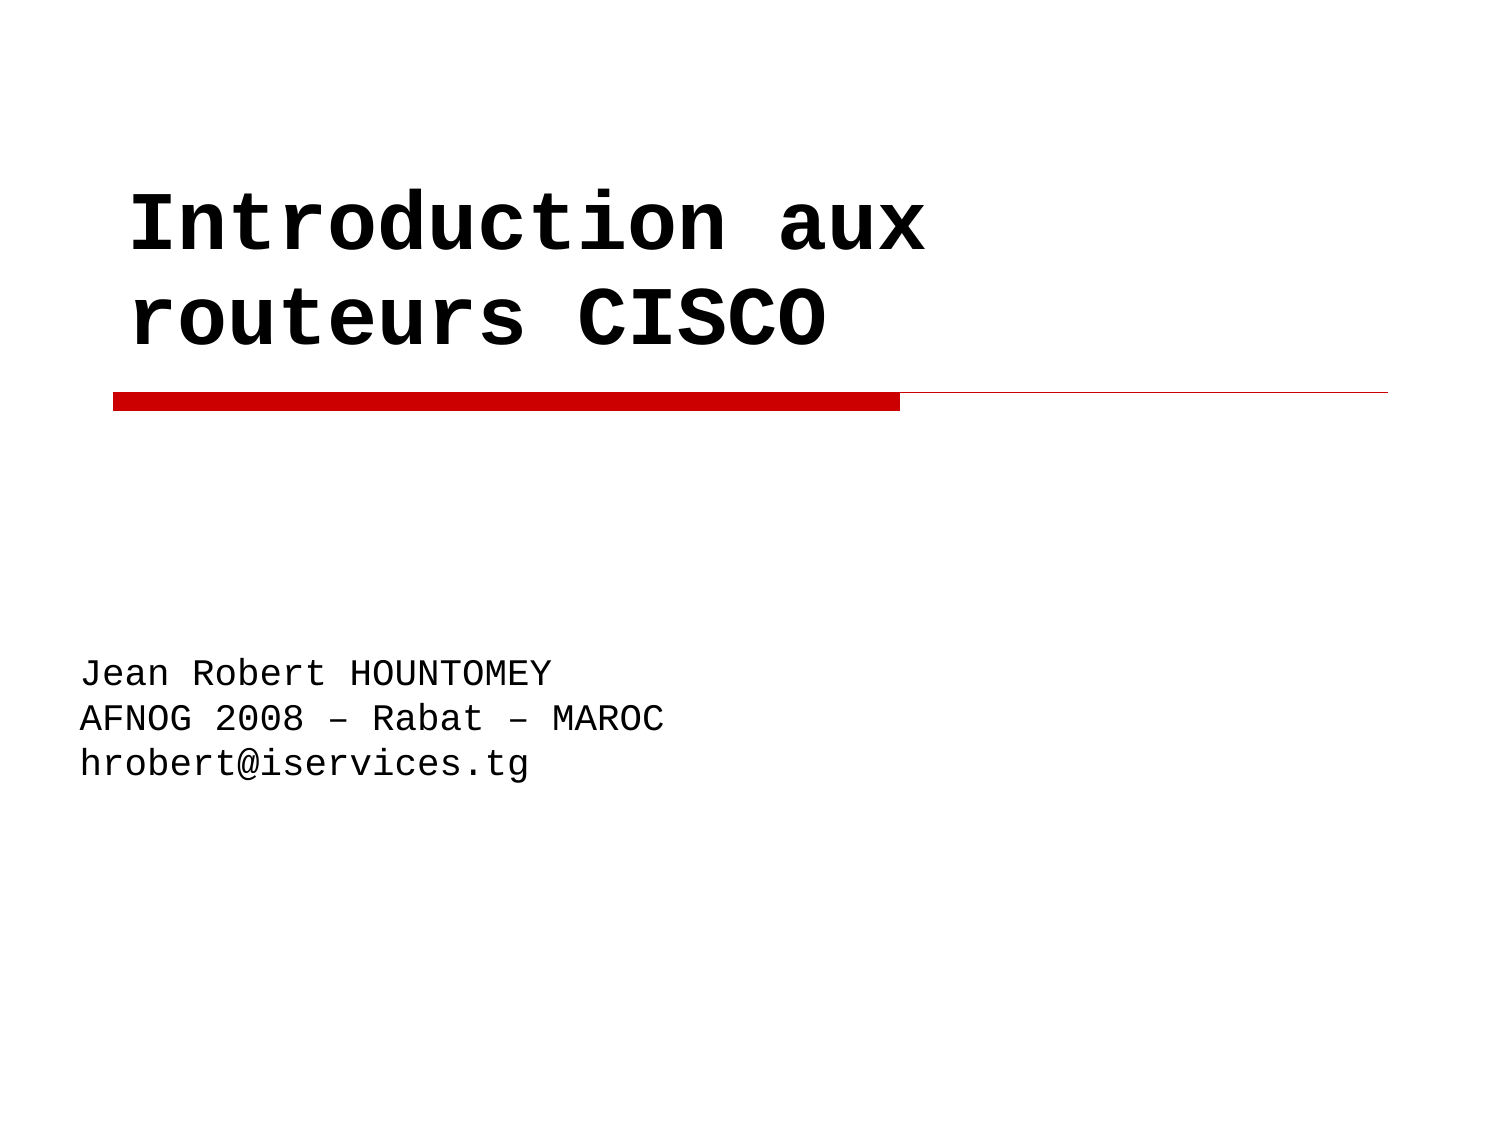

# Introduction aux routeurs CISCO
Jean Robert HOUNTOMEY
AFNOG 2008 – Rabat – MAROC
hrobert@iservices.tg